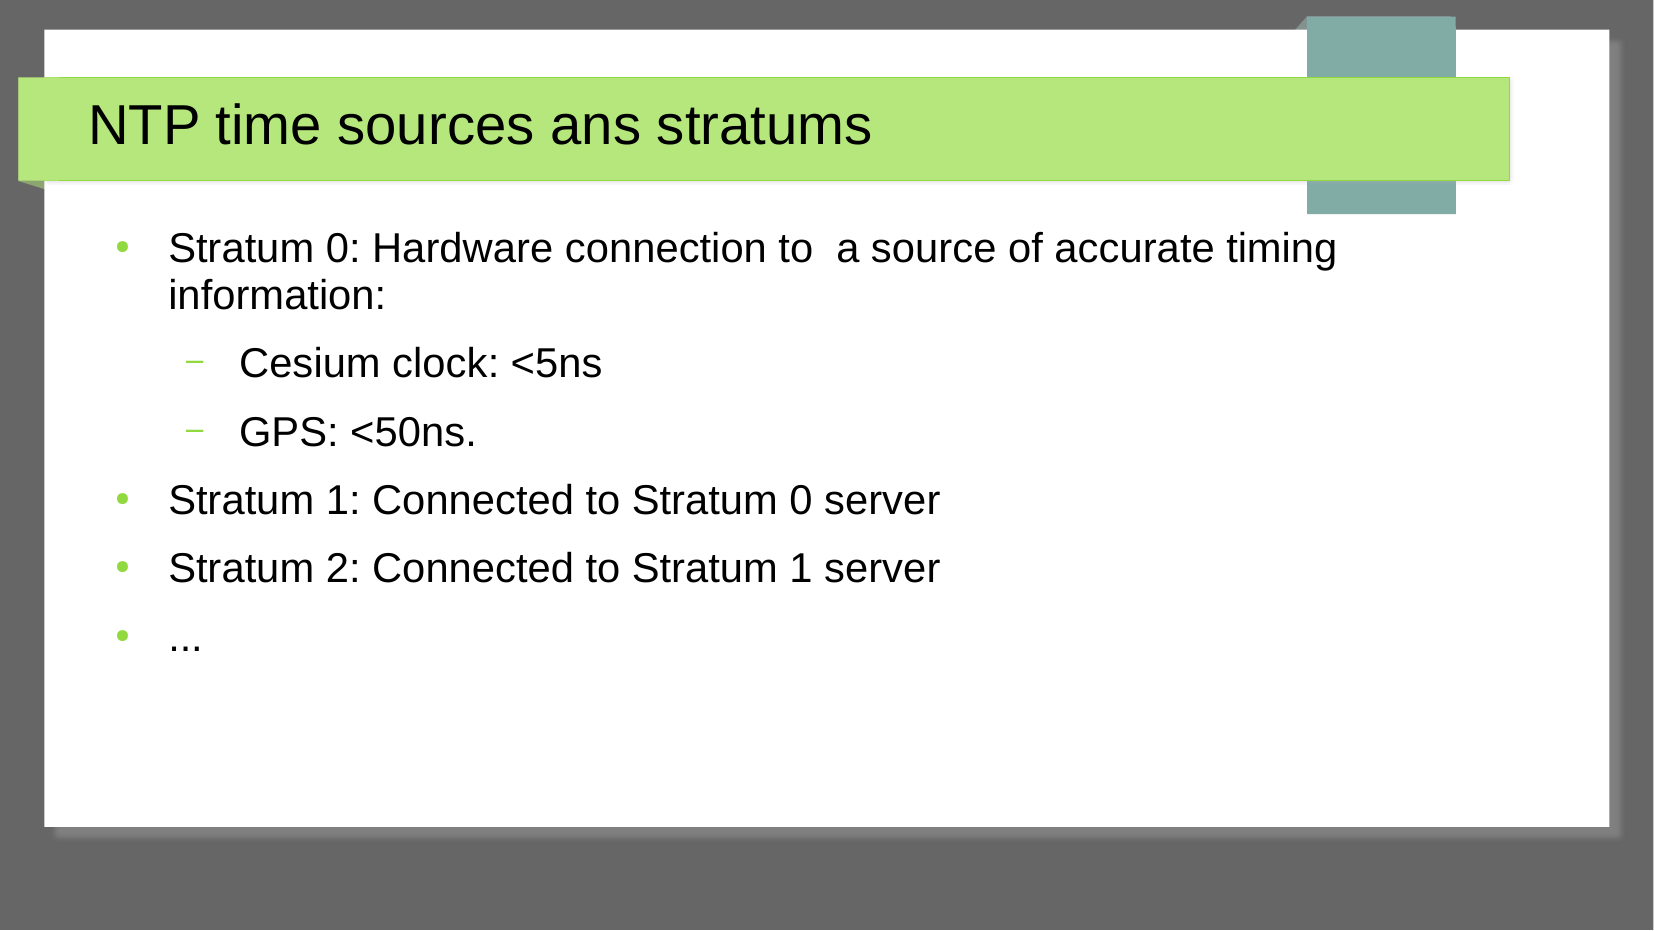

# NTP time sources ans stratums
Stratum 0: Hardware connection to a source of accurate timing information:
Cesium clock: <5ns
GPS: <50ns.
Stratum 1: Connected to Stratum 0 server
Stratum 2: Connected to Stratum 1 server
...